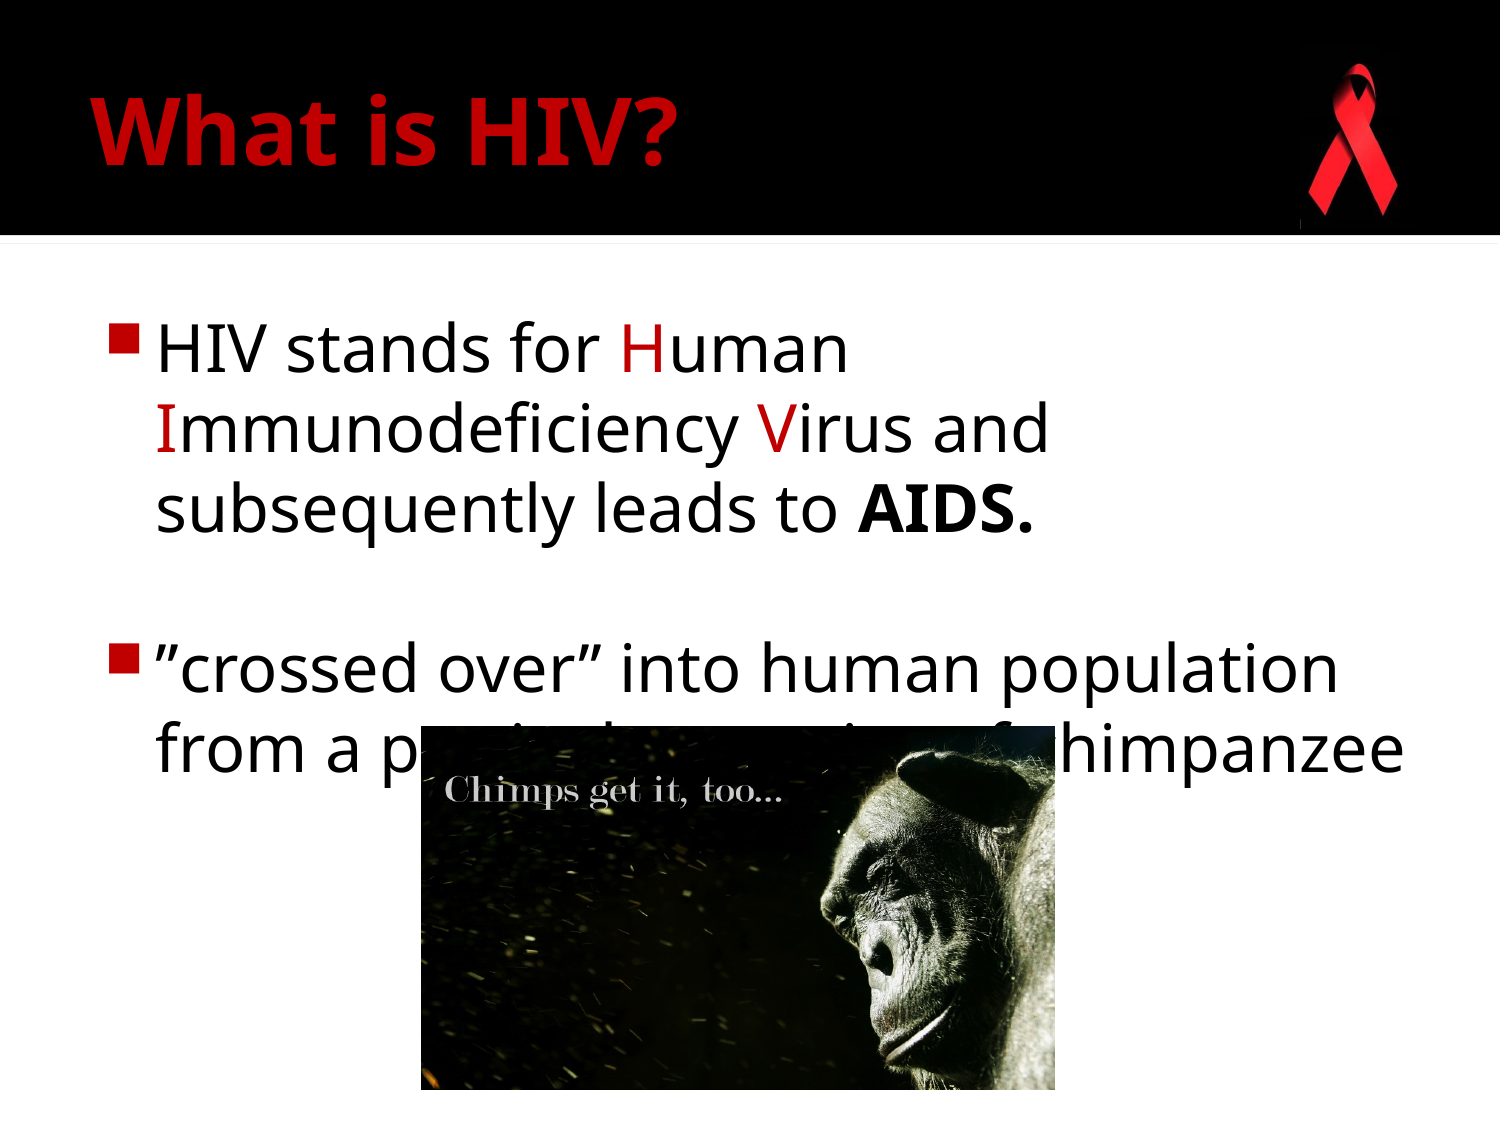

# What is HIV?
HIV stands for Human Immunodeficiency Virus and subsequently leads to AIDS.
’’crossed over’’ into human population from a particular species of chimpanzee